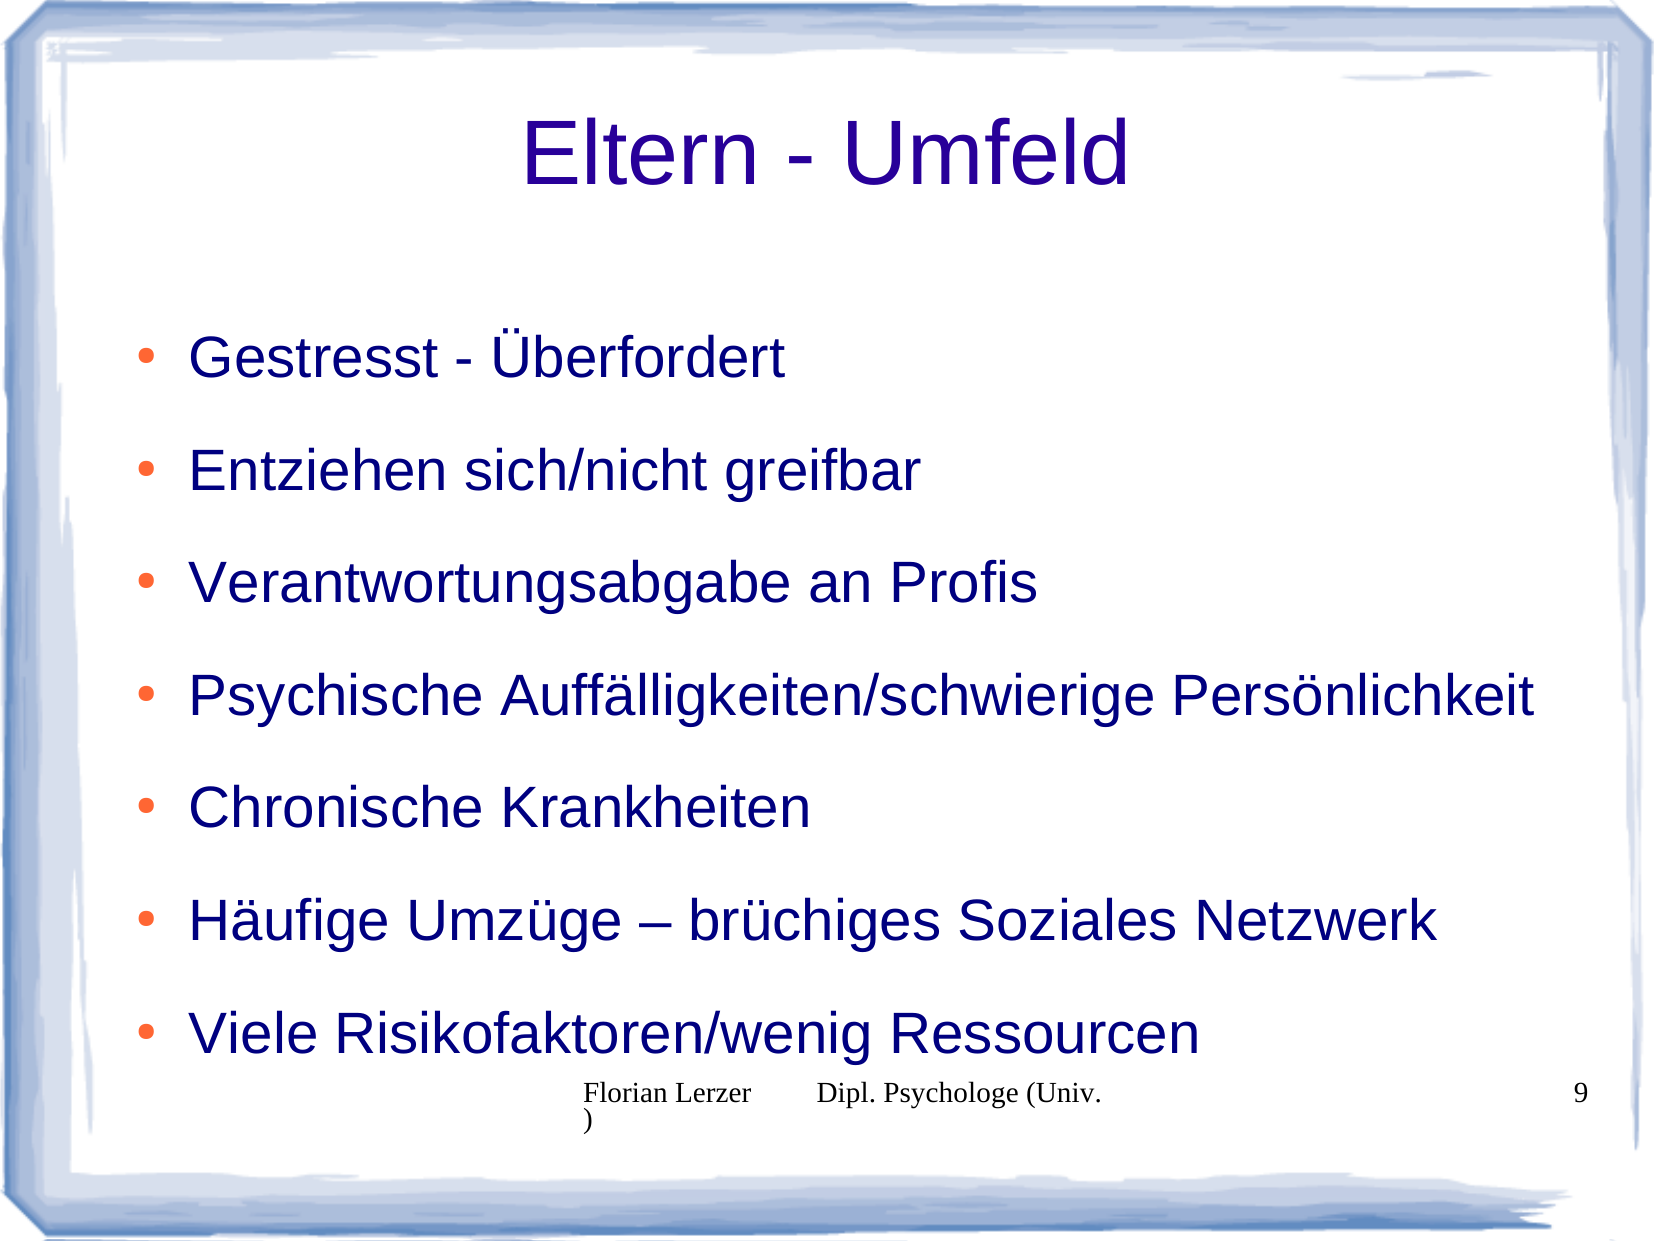

# Eltern - Umfeld
Gestresst - Überfordert
Entziehen sich/nicht greifbar
Verantwortungsabgabe an Profis
Psychische Auffälligkeiten/schwierige Persönlichkeit
Chronische Krankheiten
Häufige Umzüge – brüchiges Soziales Netzwerk
Viele Risikofaktoren/wenig Ressourcen
Florian Lerzer Dipl. Psychologe (Univ.)
9